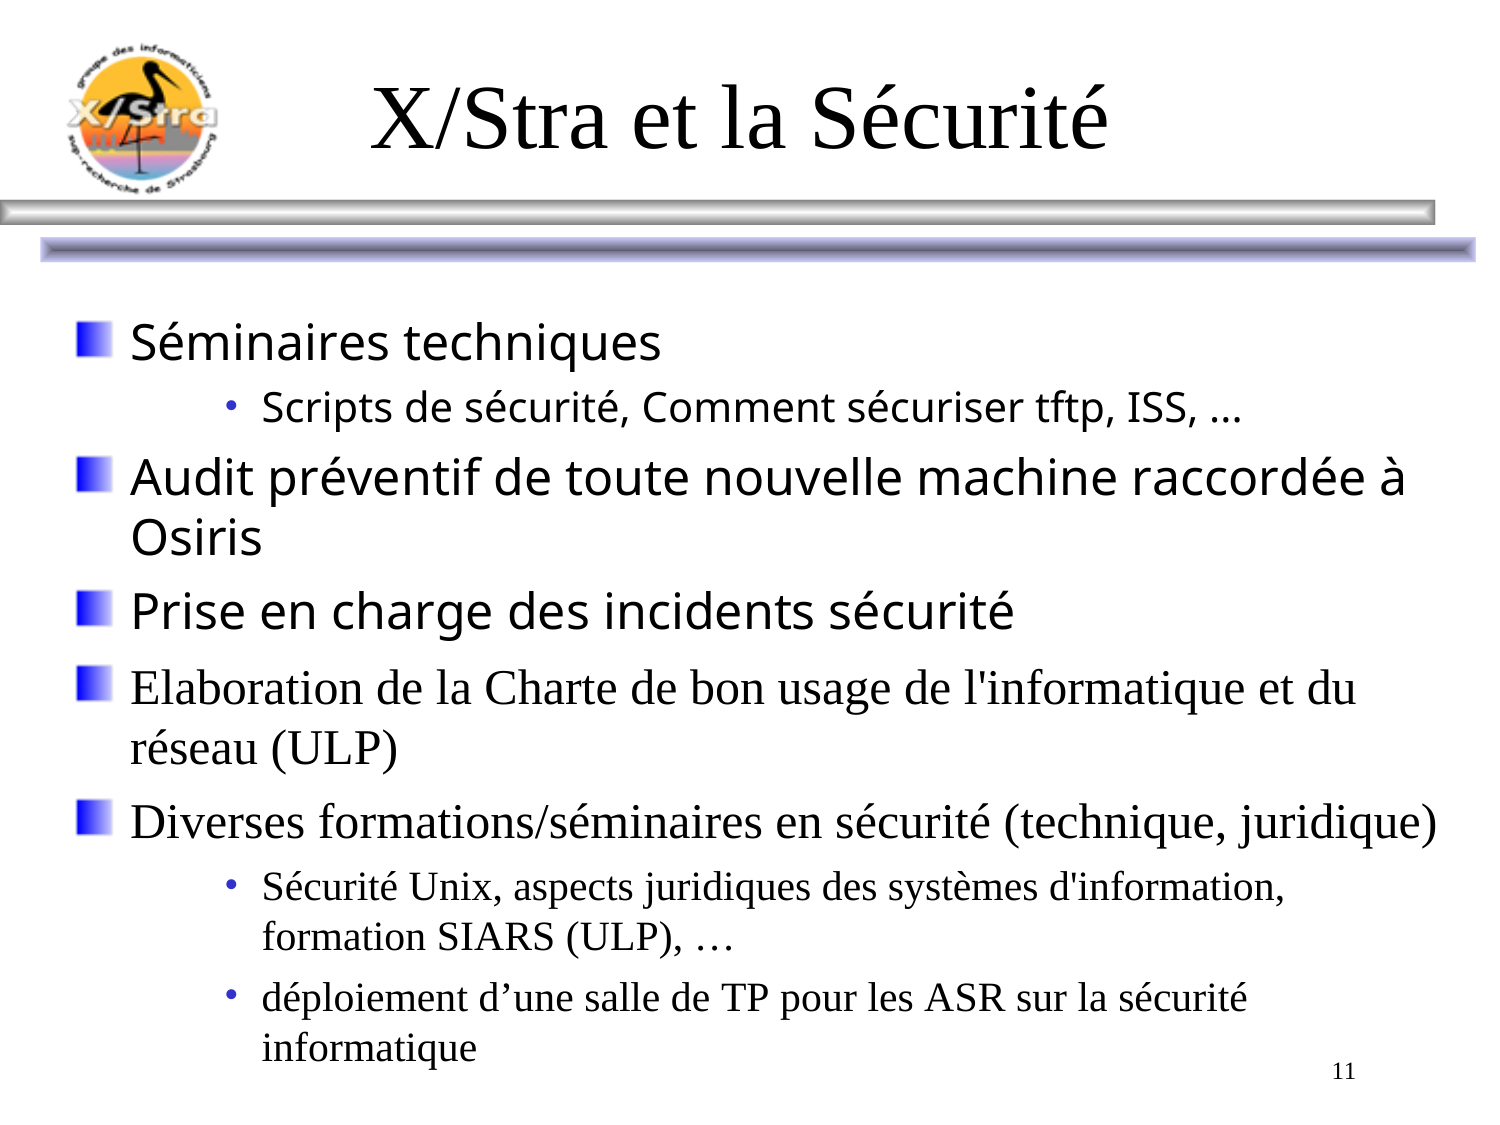

# X/Stra et la Sécurité
Séminaires techniques
Scripts de sécurité, Comment sécuriser tftp, ISS, ...
Audit préventif de toute nouvelle machine raccordée à Osiris
Prise en charge des incidents sécurité
Elaboration de la Charte de bon usage de l'informatique et du réseau (ULP)
Diverses formations/séminaires en sécurité (technique, juridique)
Sécurité Unix, aspects juridiques des systèmes d'information, formation SIARS (ULP), …
déploiement d’une salle de TP pour les ASR sur la sécurité informatique